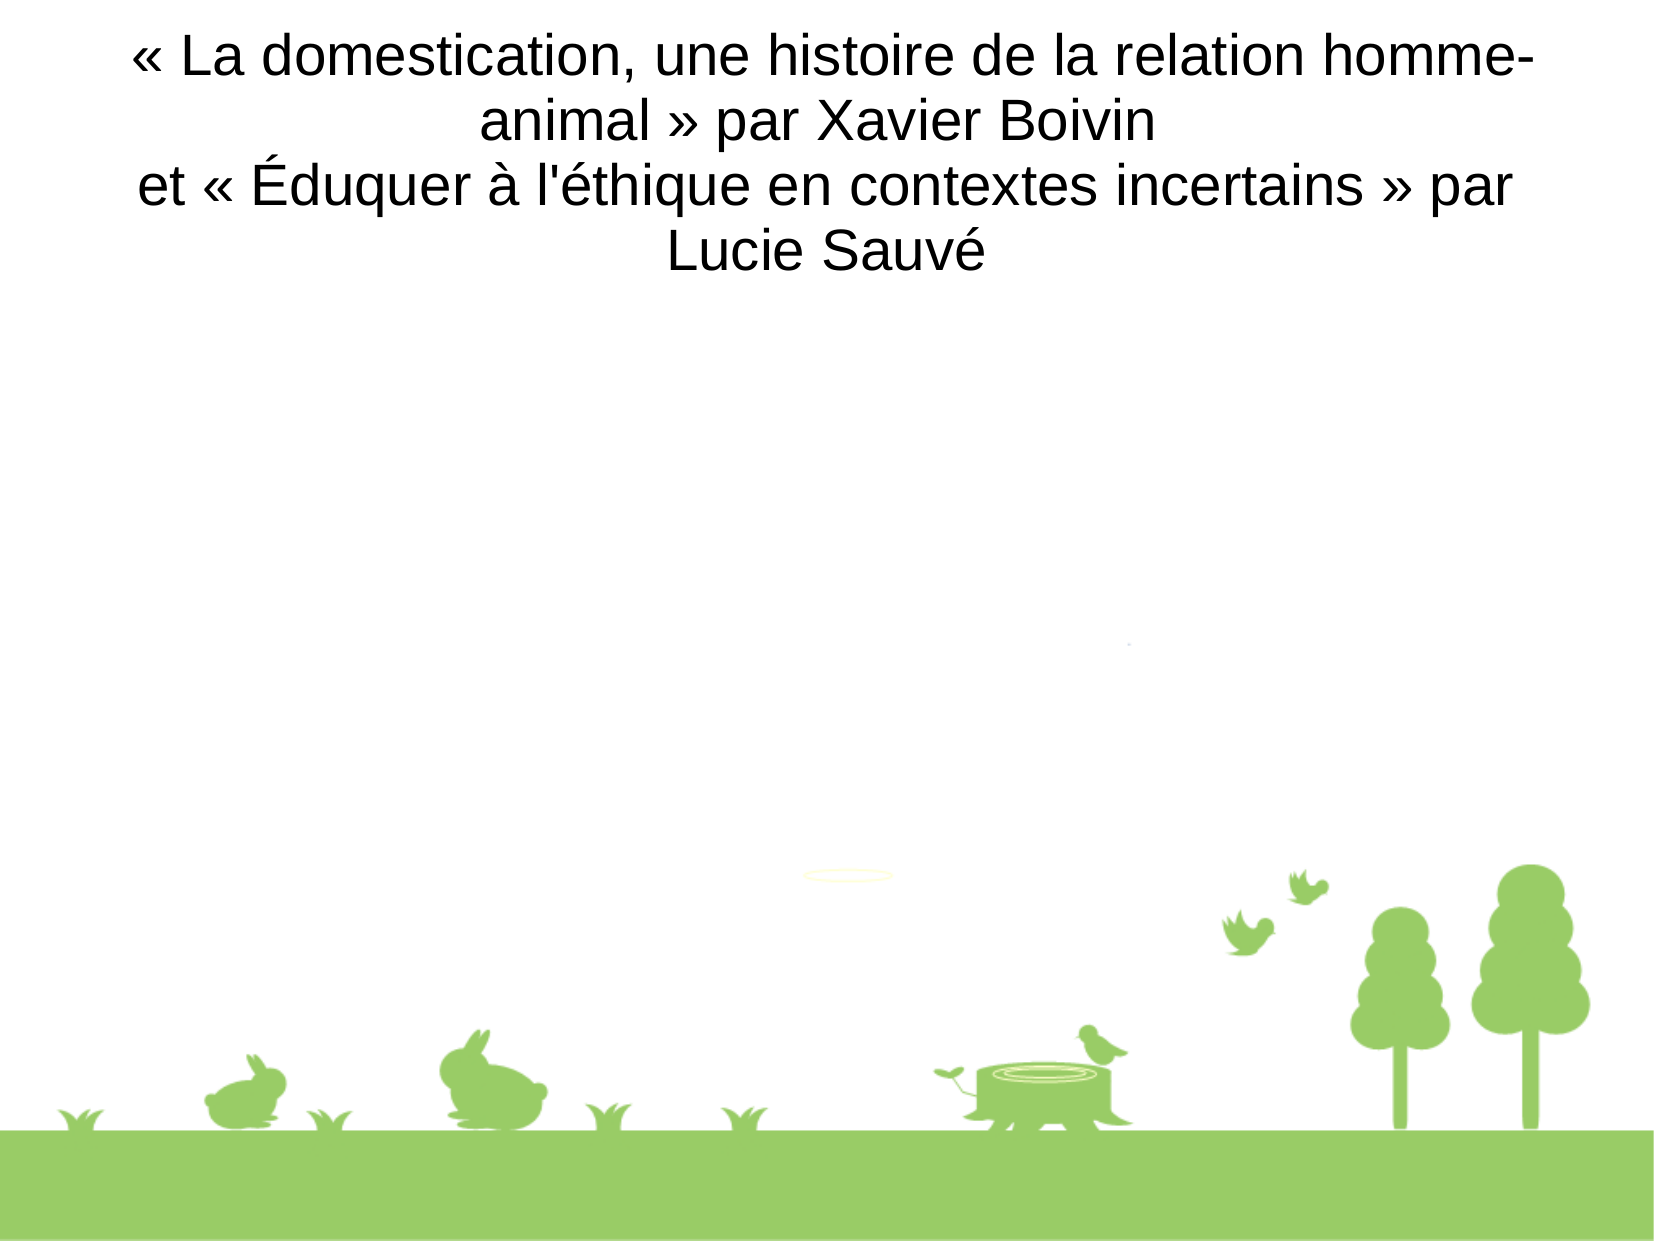

# « La domestication, une histoire de la relation homme-animal » par Xavier Boivin et « Éduquer à l'éthique en contextes incertains » par Lucie Sauvé